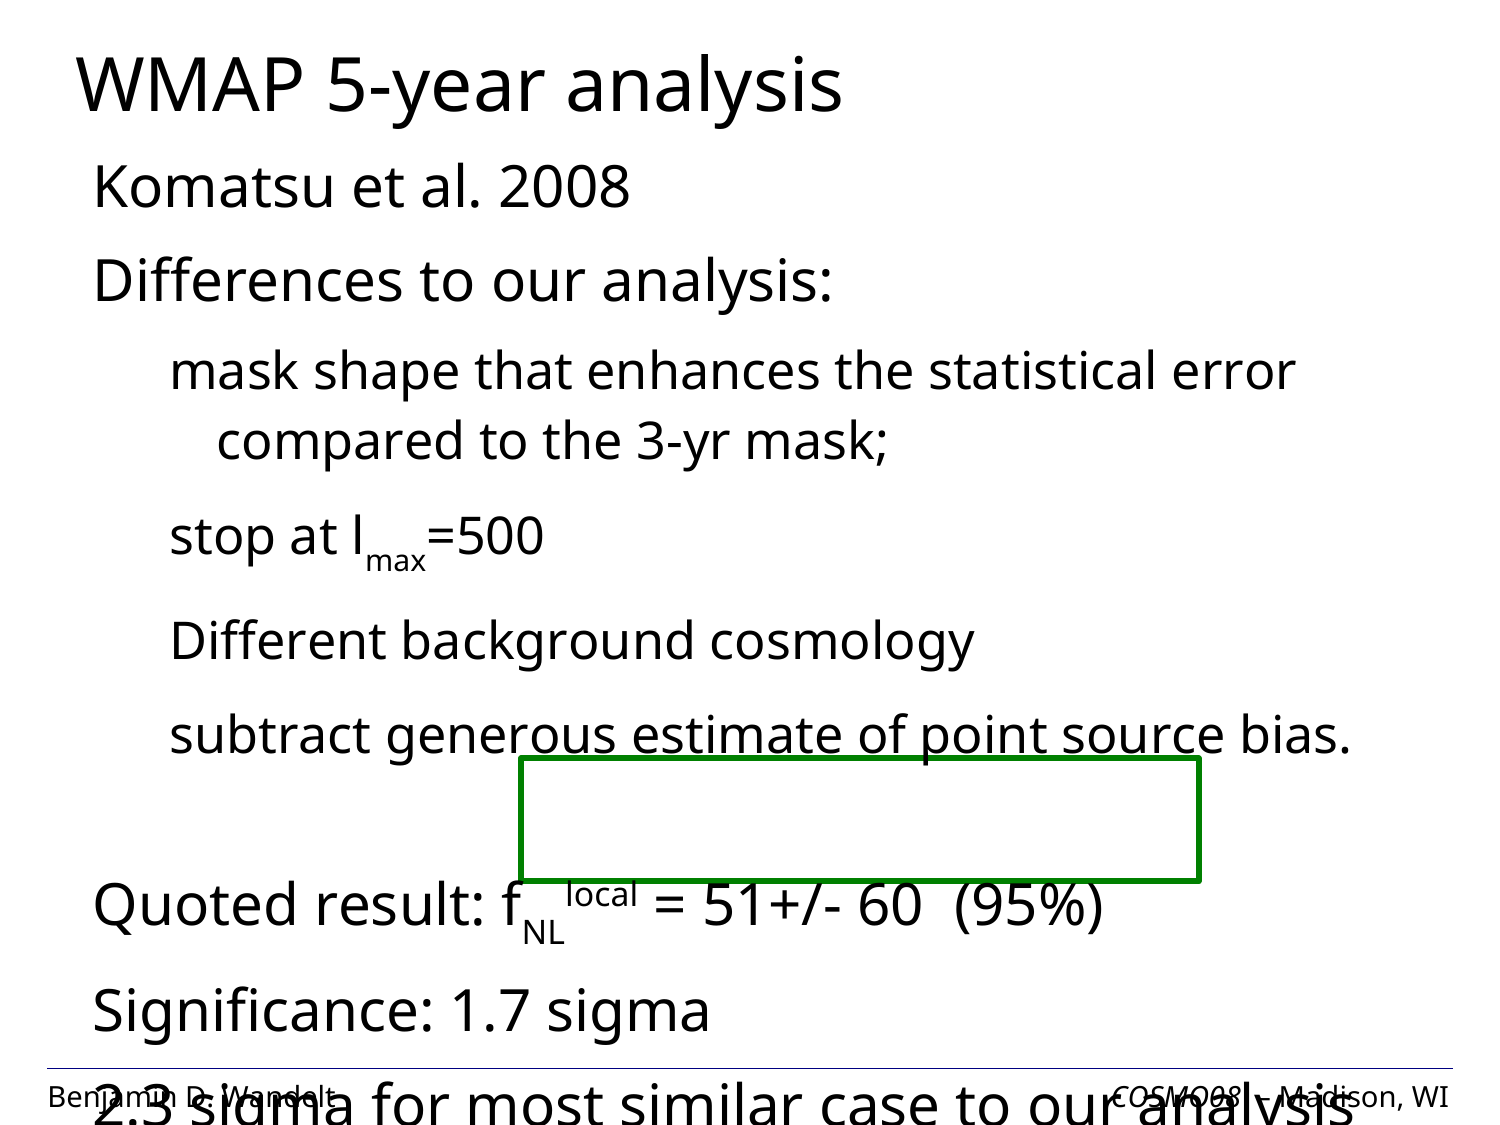

# WMAP 5-year analysis
Komatsu et al. 2008
Differences to our analysis:
mask shape that enhances the statistical error compared to the 3-yr mask;
stop at lmax=500
Different background cosmology
subtract generous estimate of point source bias.
Quoted result: fNLlocal = 51+/- 60 (95%)
Significance: 1.7 sigma
2.3 sigma for most similar case to our analysis
August 2, 2008